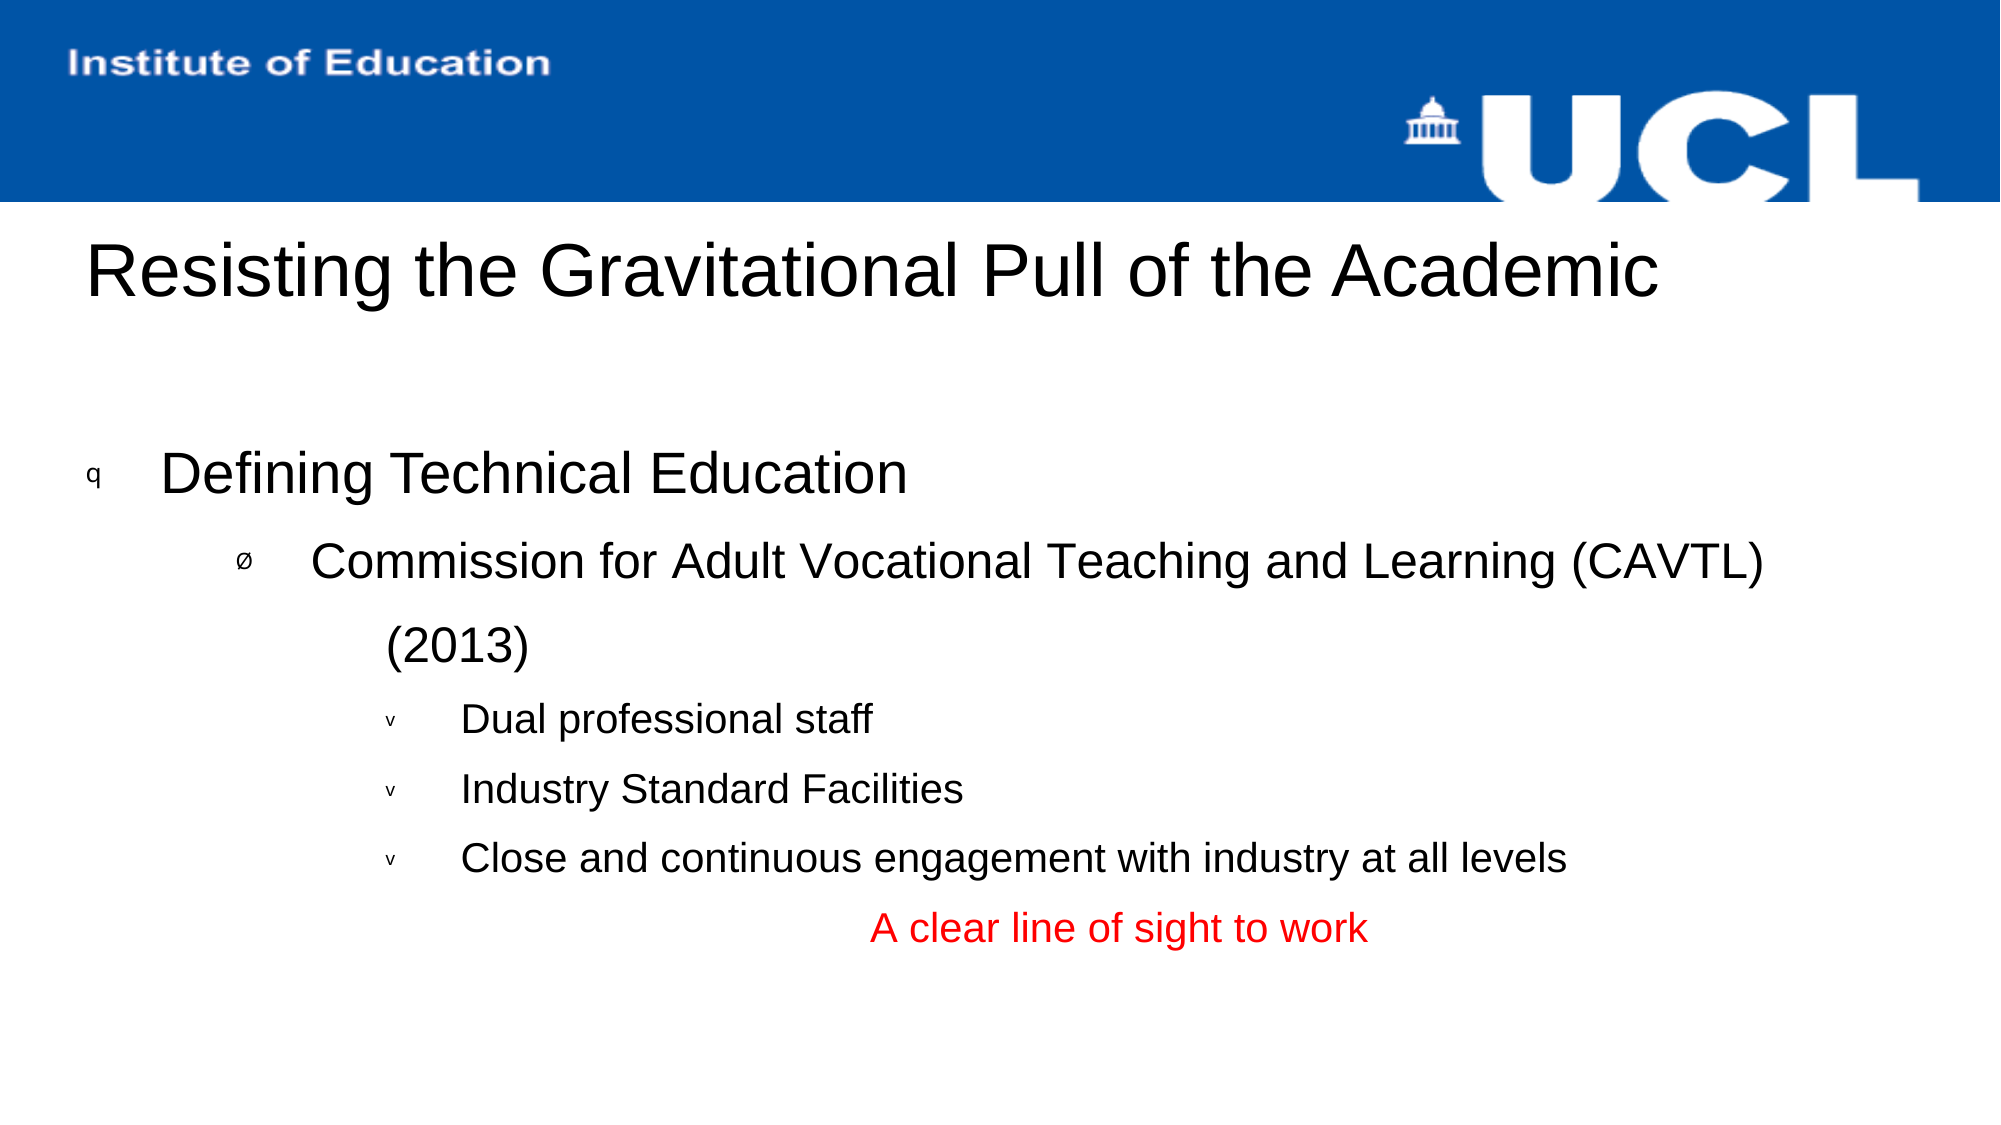

Resisting the Gravitational Pull of the Academic
Defining Technical Education
Commission for Adult Vocational Teaching and Learning (CAVTL) (2013)
Dual professional staff
Industry Standard Facilities
Close and continuous engagement with industry at all levels
A clear line of sight to work